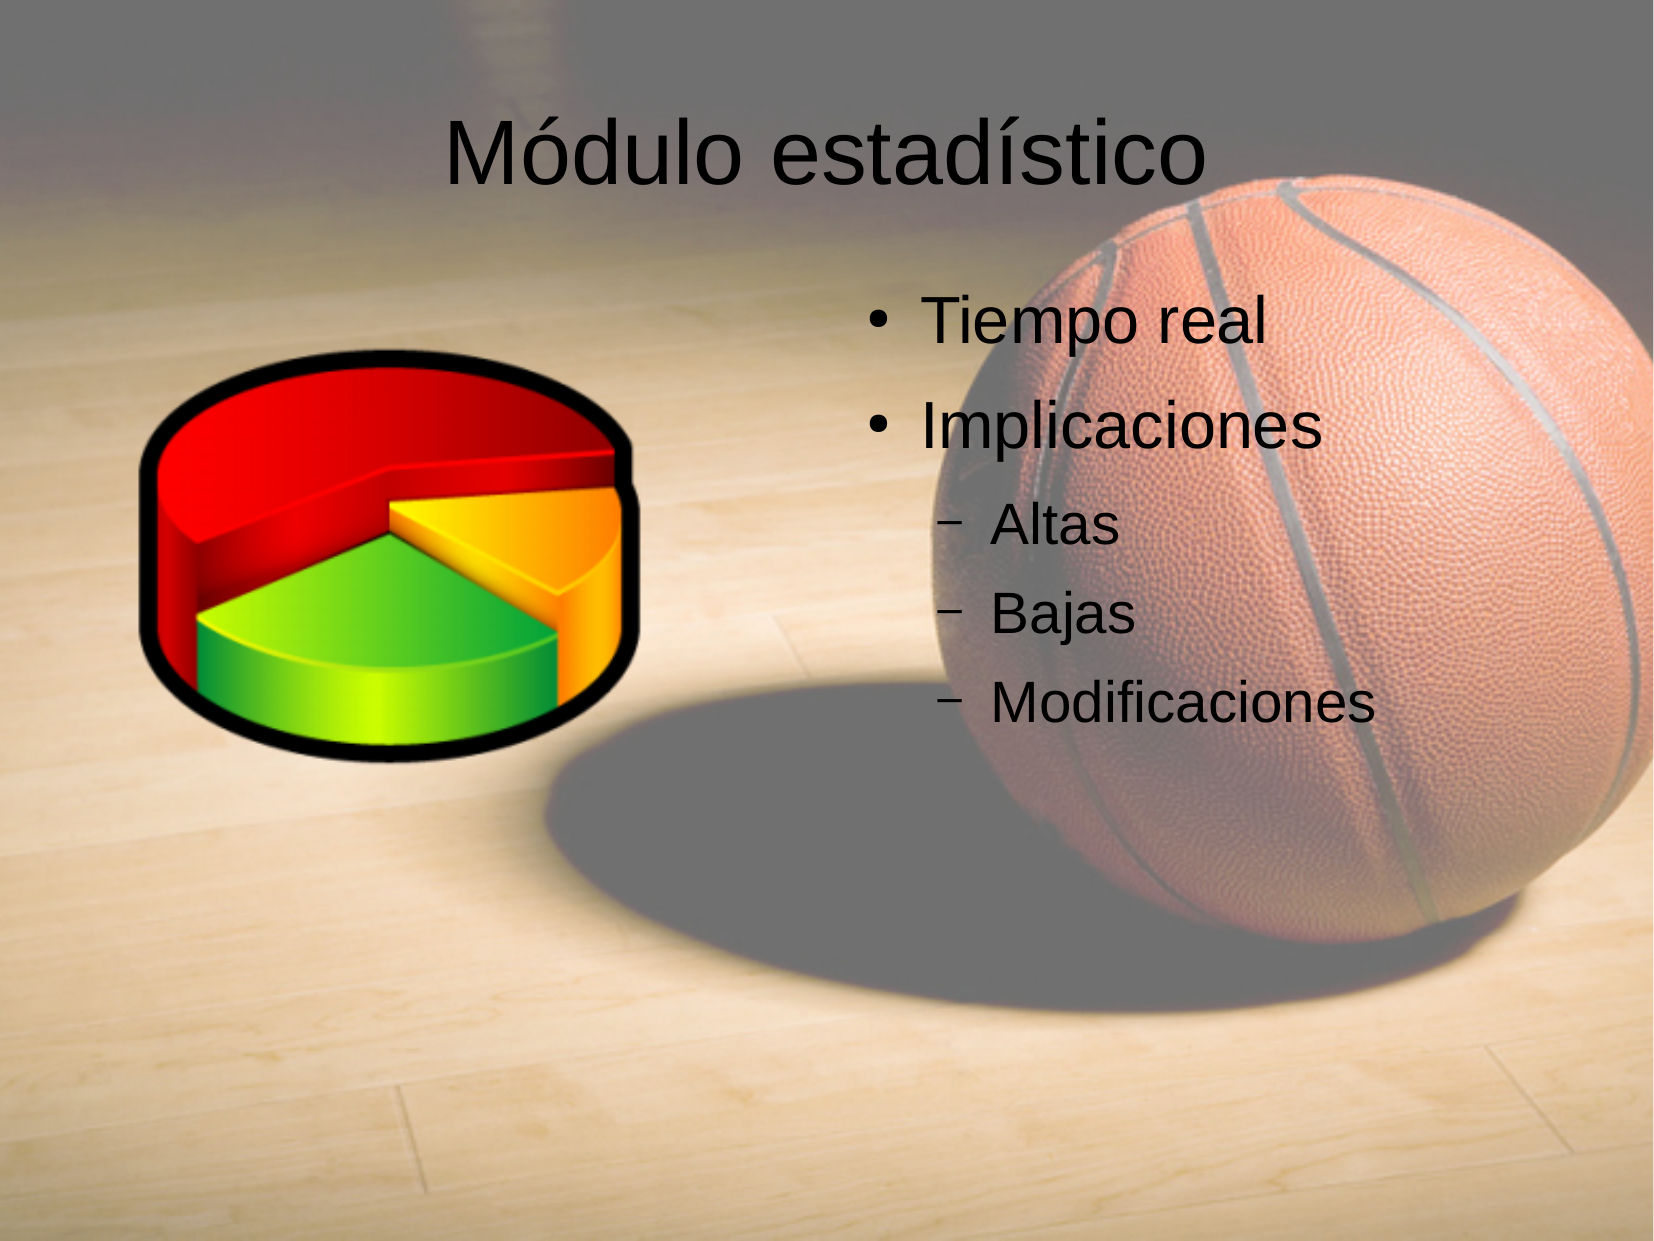

# Módulo estadístico
Tiempo real
Implicaciones
Altas
Bajas
Modificaciones